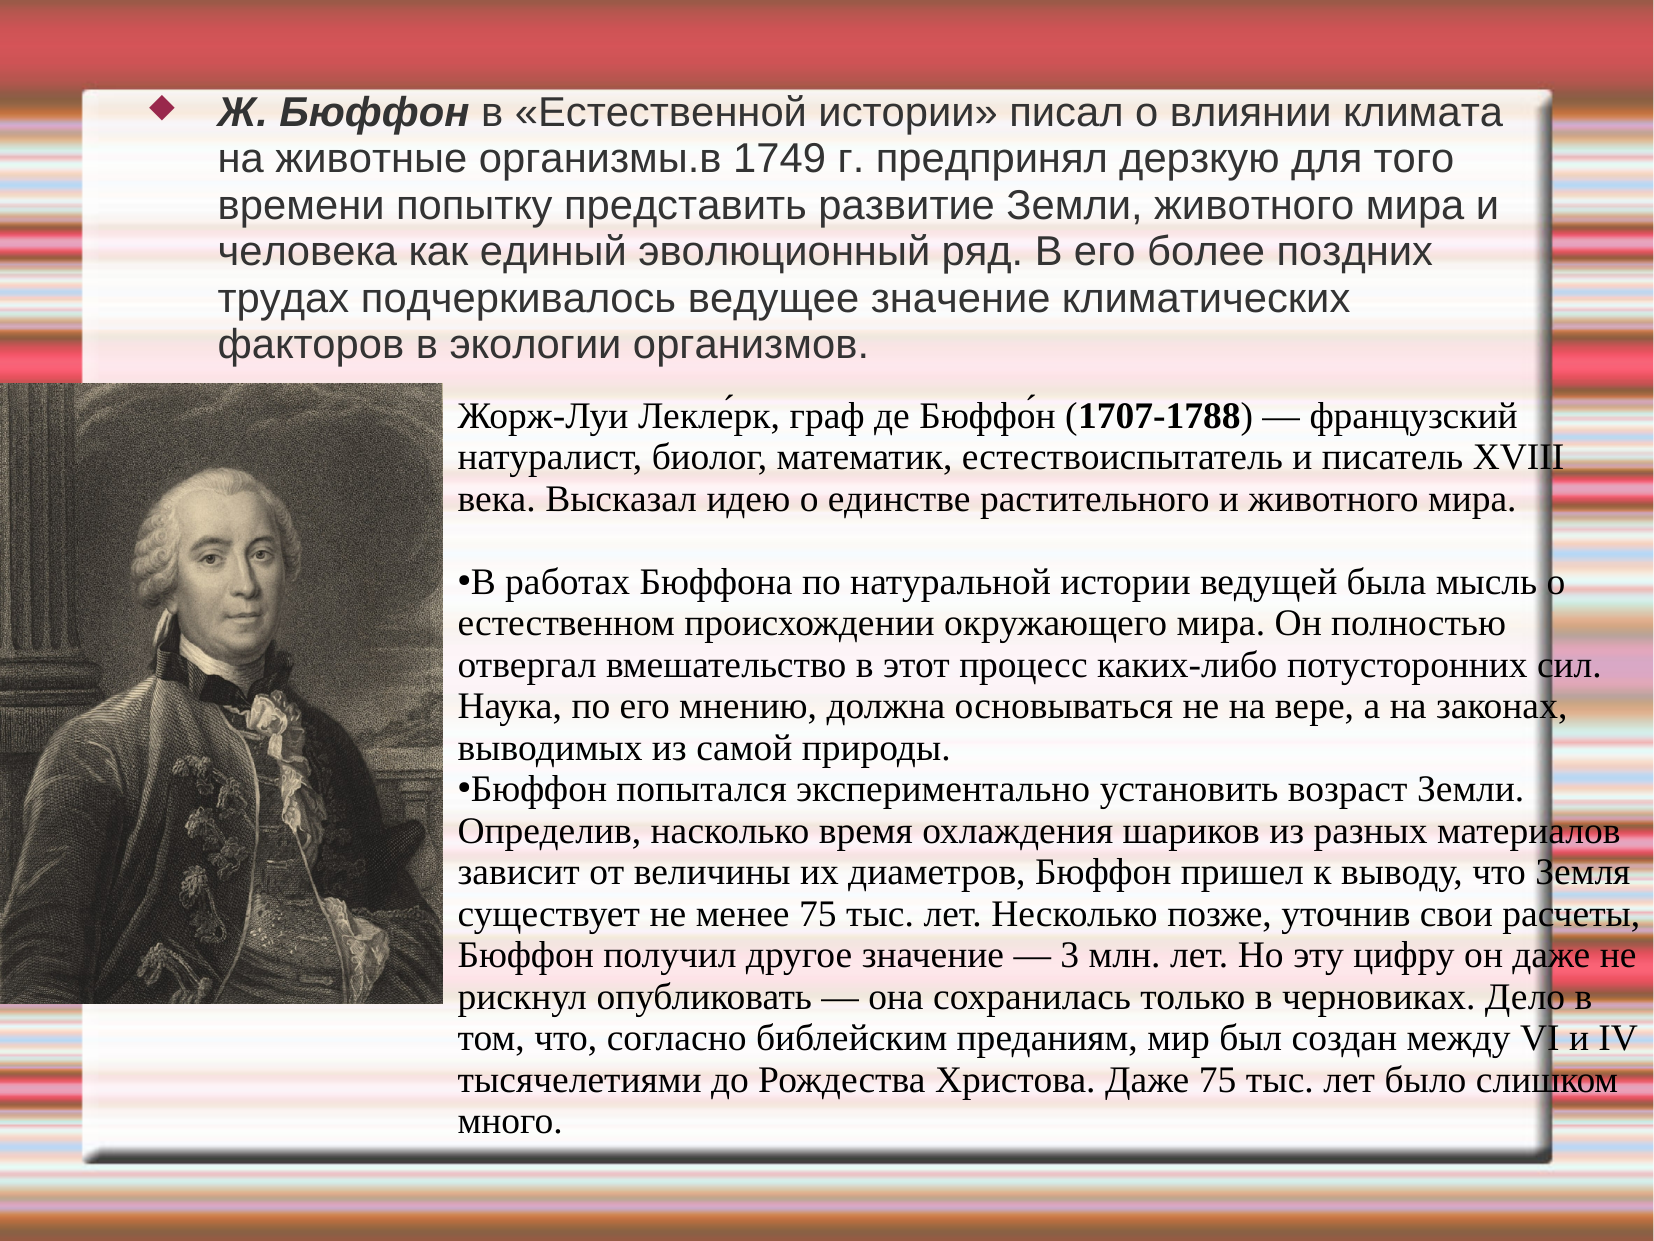

# Ж. Бюффон в «Естественной истории» писал о влиянии климата на животные организмы.в 1749 г. предпринял дерзкую для того времени попытку представить развитие Земли, животного мира и человека как единый эволюционный ряд. В его более поздних трудах подчеркивалось ведущее значение климатических факторов в экологии организмов.
Жорж-Луи Лекле́рк, граф де Бюффо́н (1707-1788) — французский натуралист, биолог, математик, естествоиспытатель и писатель XVIII века. Высказал идею о единстве растительного и животного мира.
В работах Бюффона по натуральной истории ведущей была мысль о естественном происхождении окружающего мира. Он полностью отвергал вмешательство в этот процесс каких-либо потусторонних сил. Наука, по его мнению, должна основываться не на вере, а на законах, выводимых из самой природы.
Бюффон попытался экспериментально установить возраст Земли. Определив, насколько время охлаждения шариков из разных материалов зависит от величины их диаметров, Бюффон пришел к выводу, что Земля существует не менее 75 тыс. лет. Несколько позже, уточнив свои расчеты, Бюффон получил другое значение — 3 млн. лет. Но эту цифру он даже не рискнул опубликовать — она сохранилась только в черновиках. Дело в том, что, согласно библейским преданиям, мир был создан между VI и IV тысячелетиями до Рождества Христова. Даже 75 тыс. лет было слишком много.